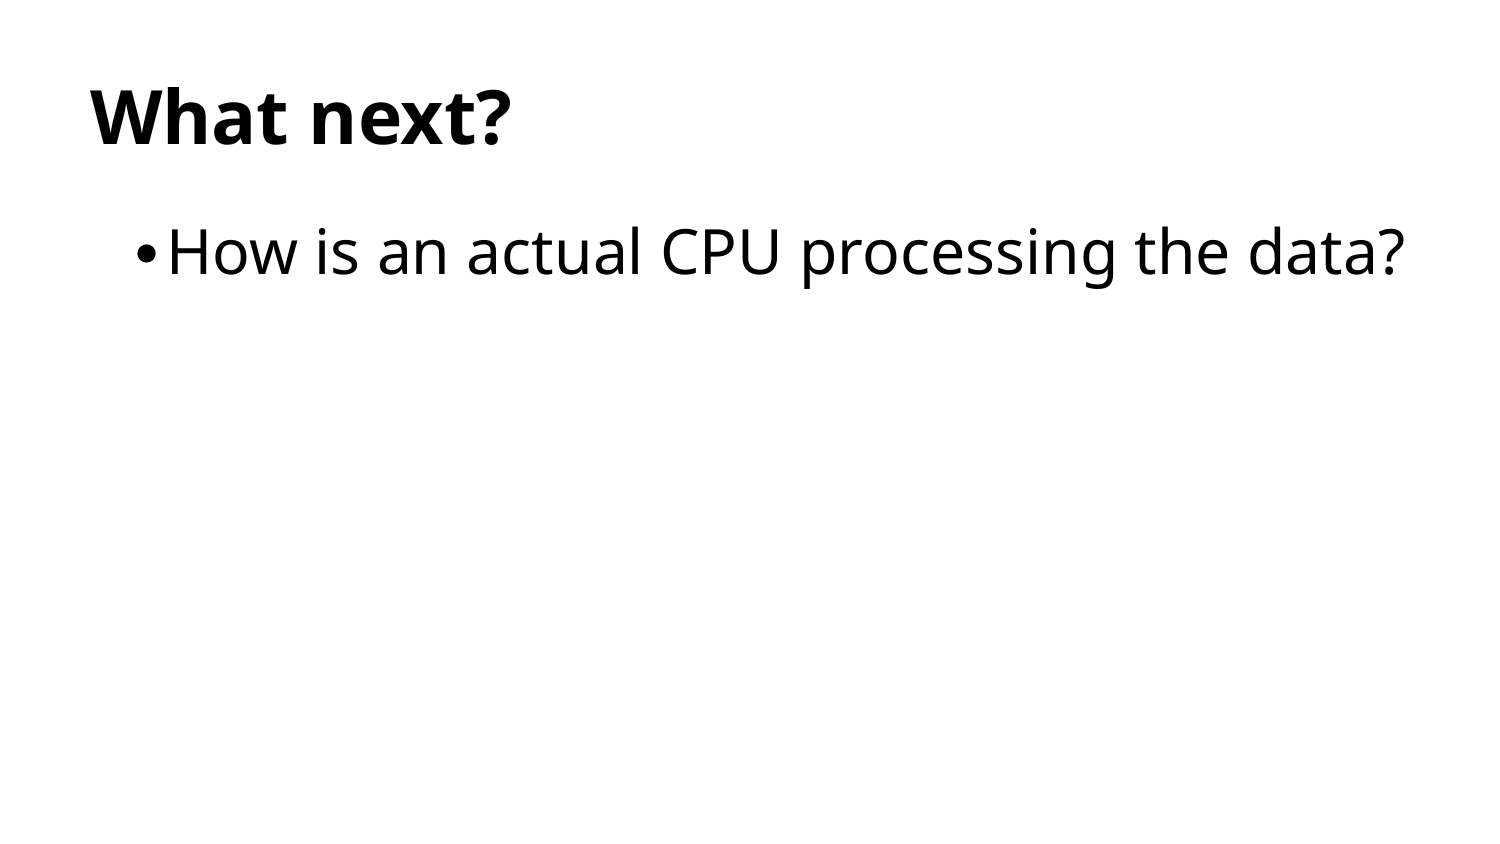

# What next?
How is an actual CPU processing the data?